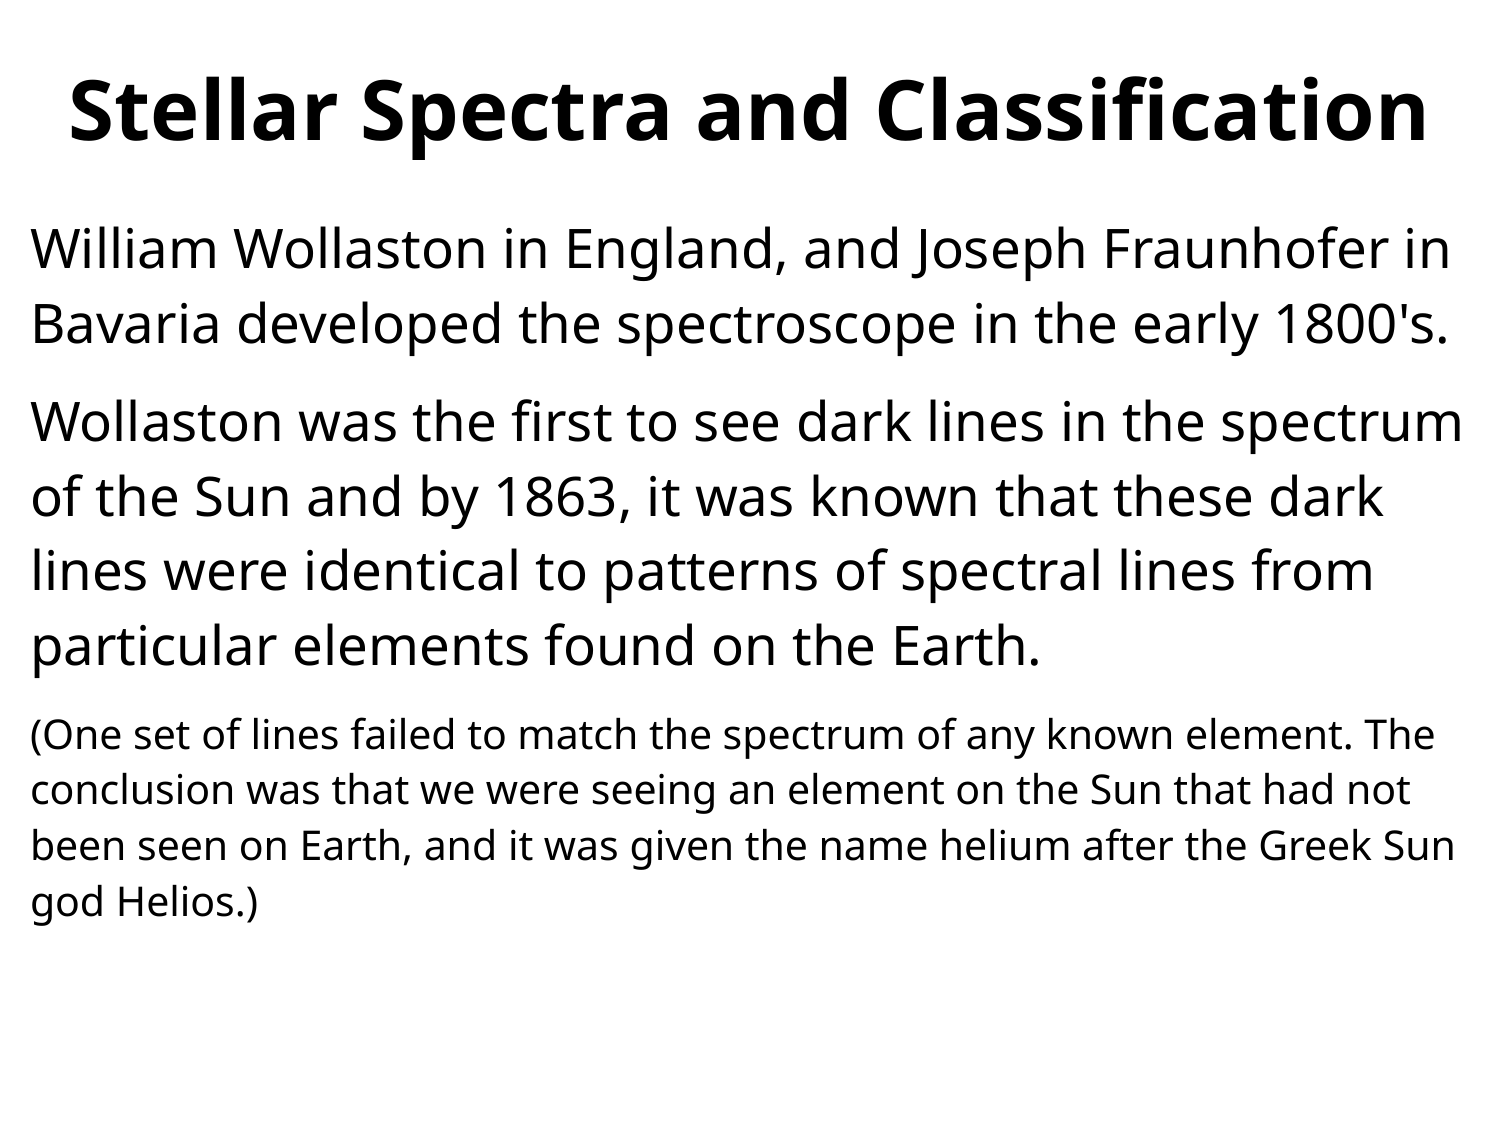

# Stellar Spectra and Classification
William Wollaston in England, and Joseph Fraunhofer in Bavaria developed the spectroscope in the early 1800's.
Wollaston was the first to see dark lines in the spectrum of the Sun and by 1863, it was known that these dark lines were identical to patterns of spectral lines from particular elements found on the Earth.
(One set of lines failed to match the spectrum of any known element. The conclusion was that we were seeing an element on the Sun that had not been seen on Earth, and it was given the name helium after the Greek Sun god Helios.)